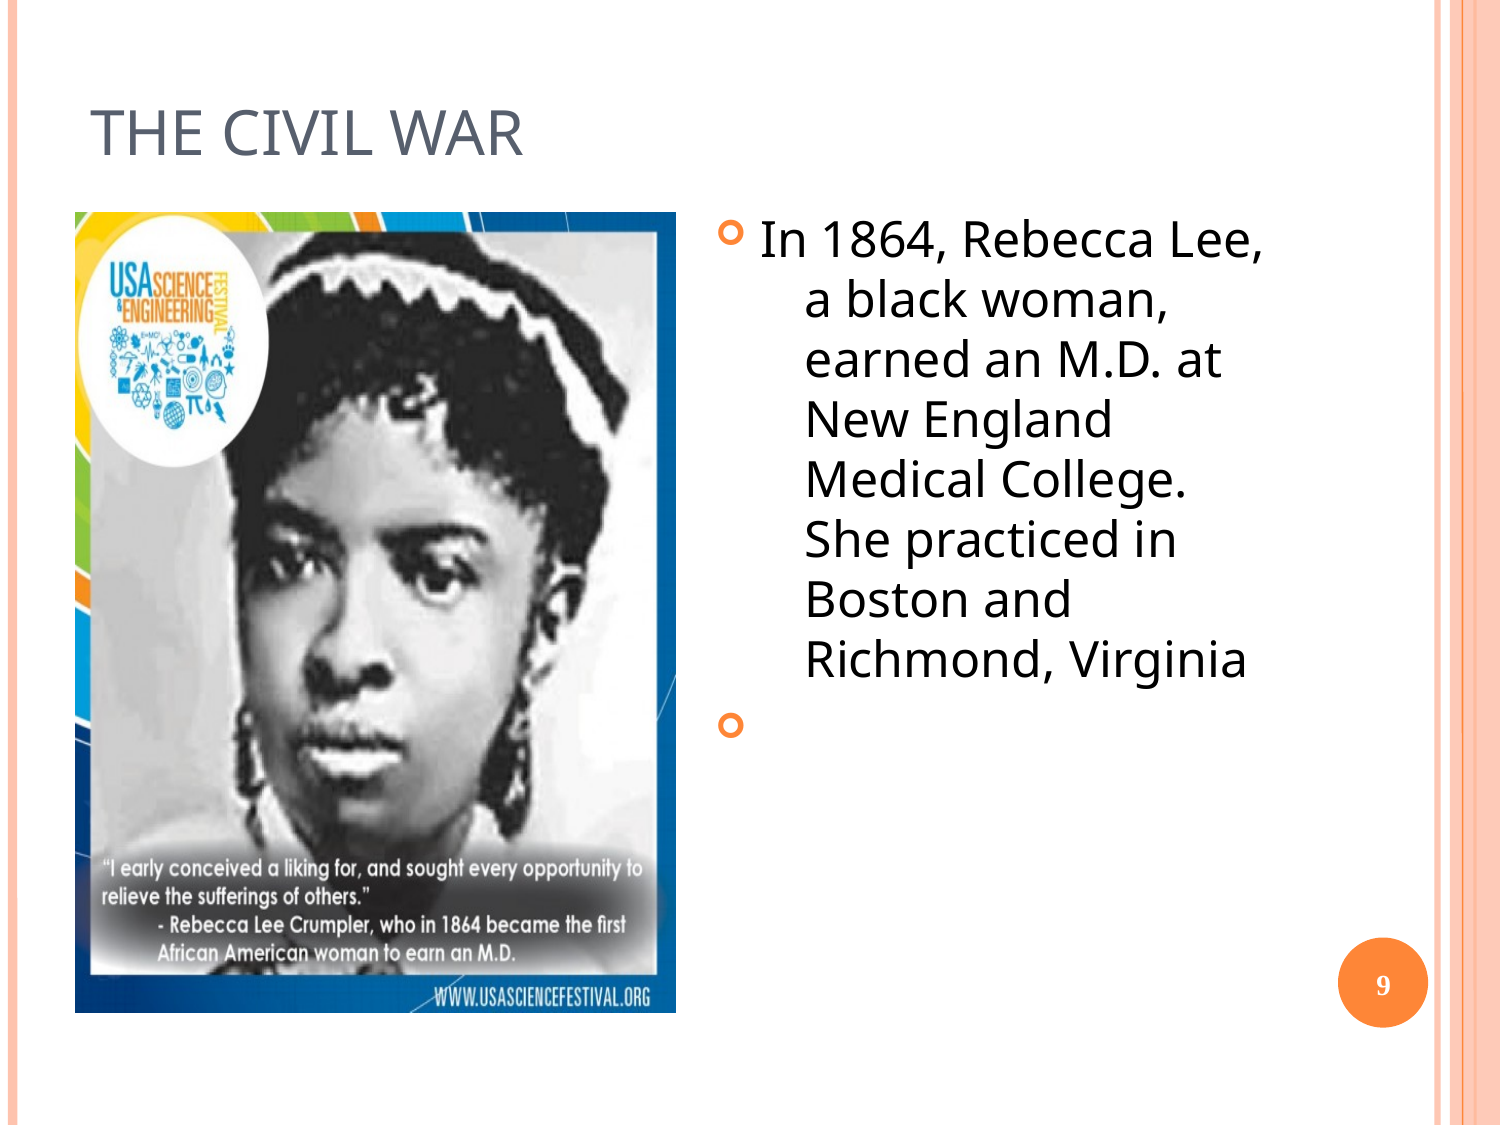

# The Civil War
In 1864, Rebecca Lee, a black woman, earned an M.D. at New England Medical College. She practiced in Boston and Richmond, Virginia